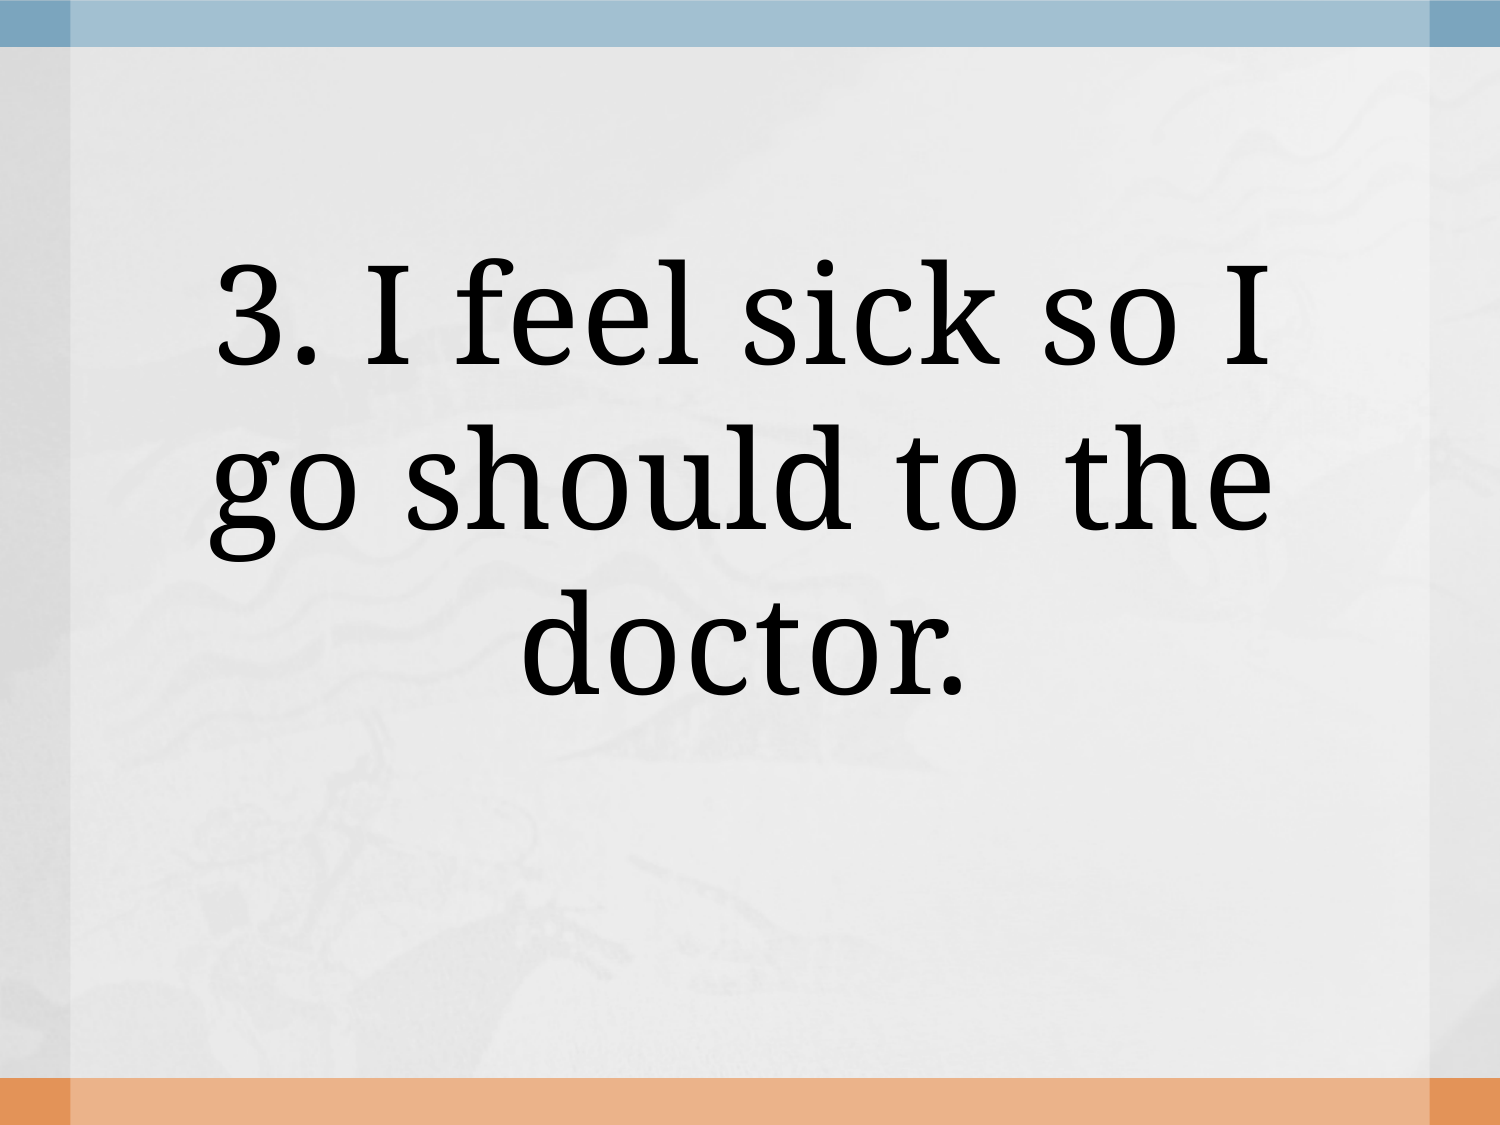

# 3. I feel sick so I go should to the doctor.